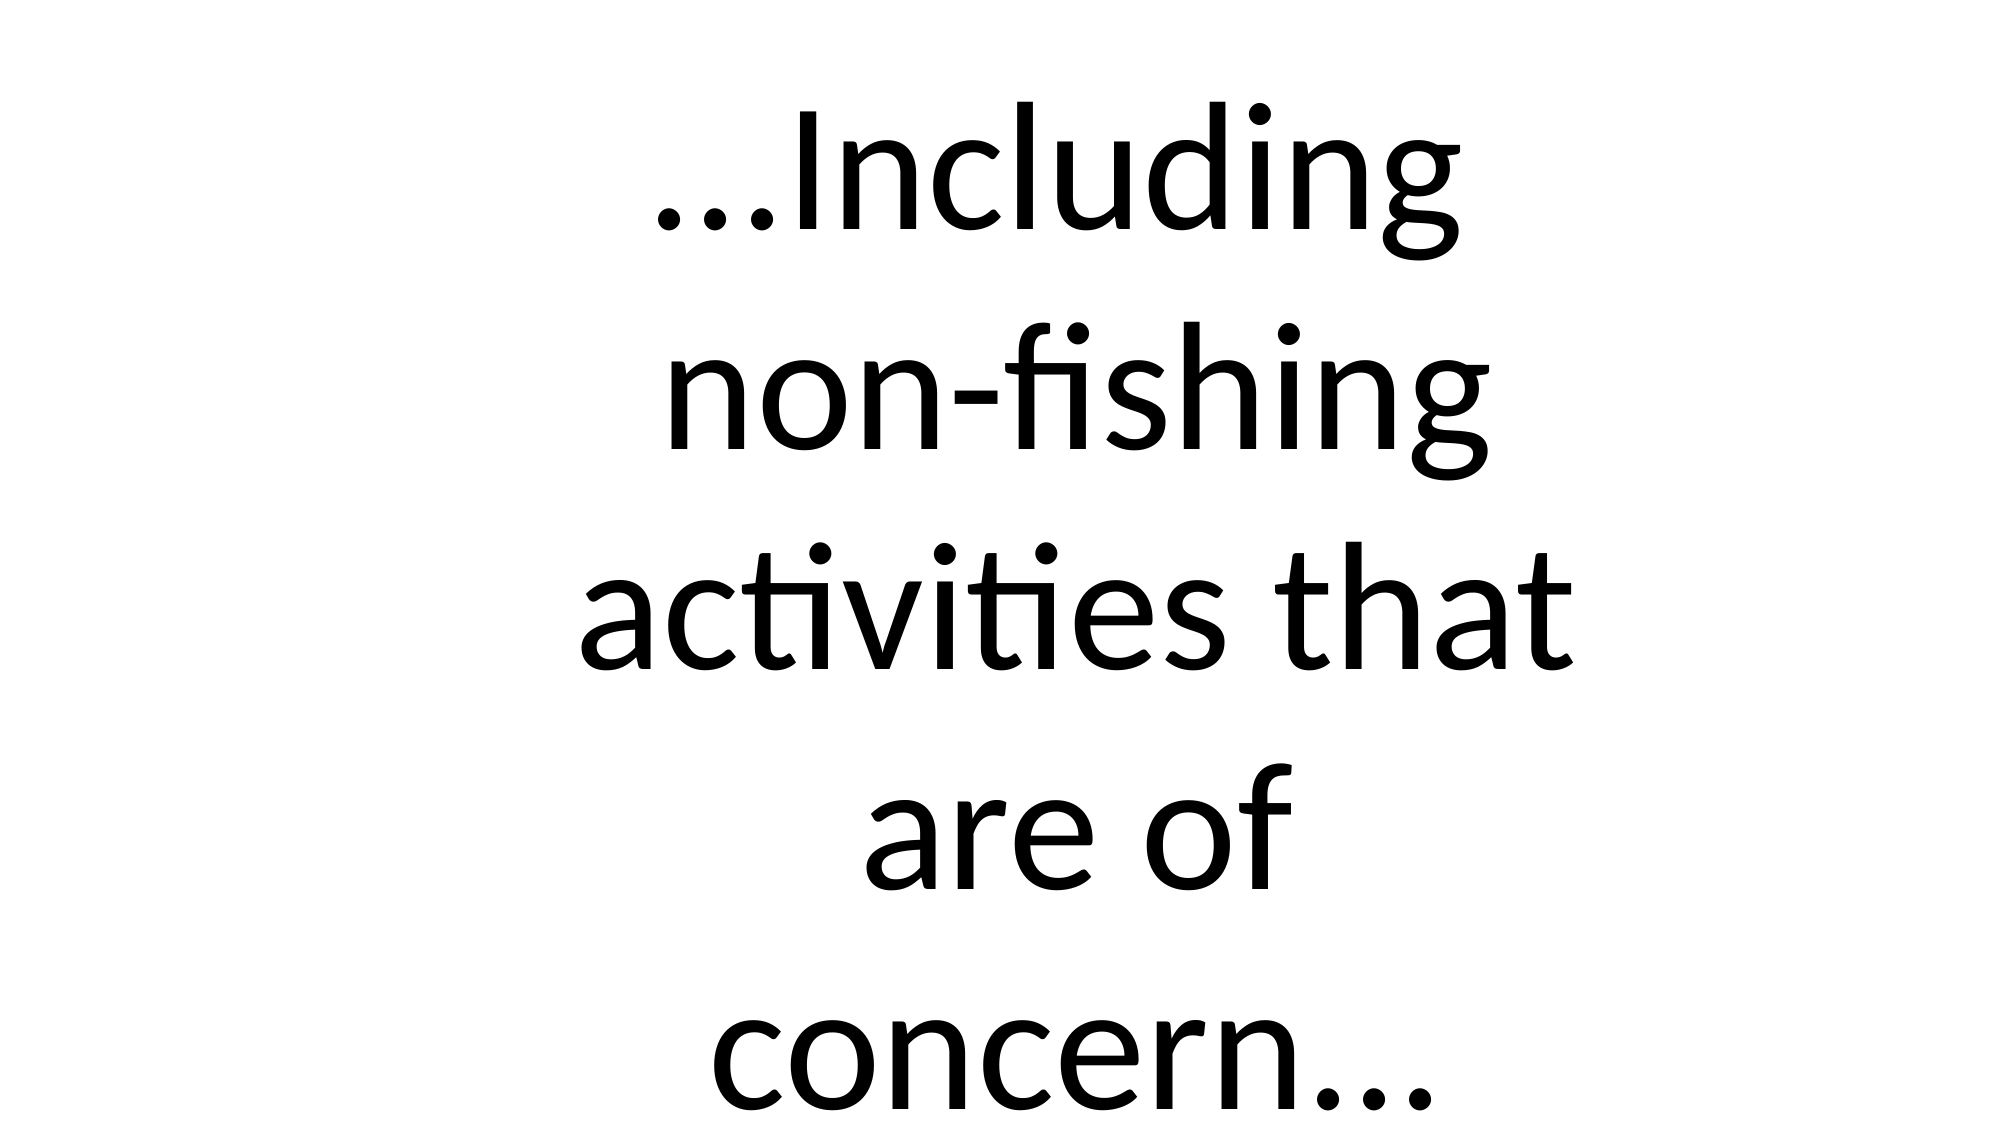

...Including
non-fishing activities that are of concern...